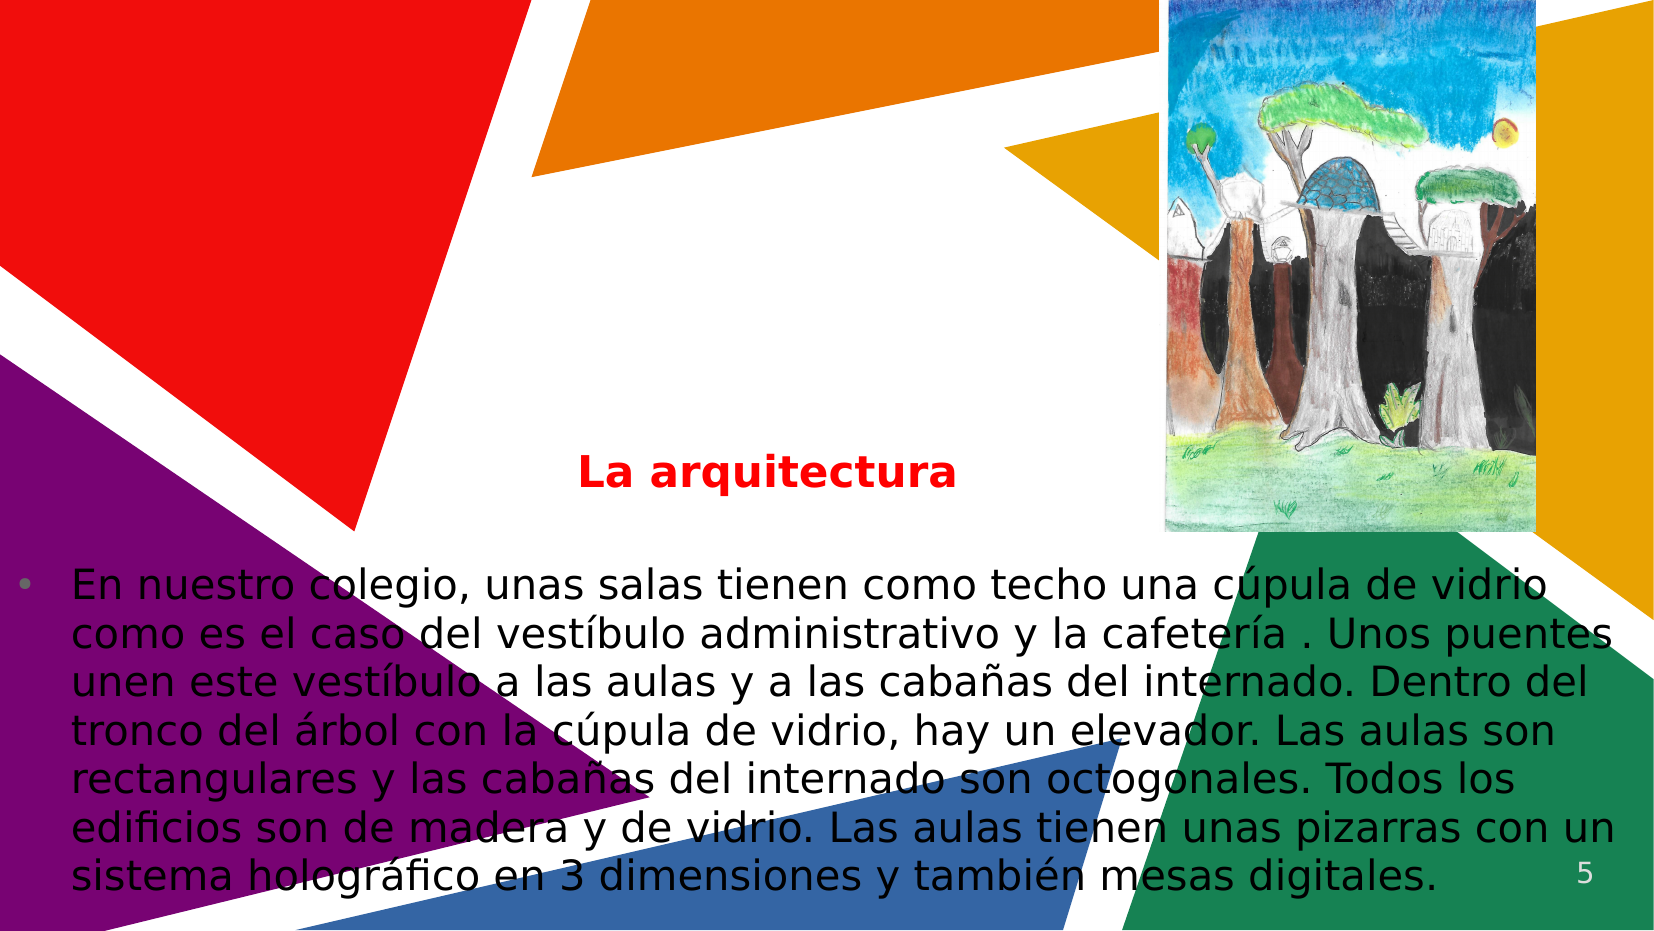

# La arquitectura
En nuestro colegio, unas salas tienen como techo una cúpula de vidrio como es el caso del vestíbulo administrativo y la cafetería . Unos puentes unen este vestíbulo a las aulas y a las cabañas del internado. Dentro del tronco del árbol con la cúpula de vidrio, hay un elevador. Las aulas son rectangulares y las cabañas del internado son octogonales. Todos los edificios son de madera y de vidrio. Las aulas tienen unas pizarras con un sistema holográfico en 3 dimensiones y también mesas digitales.
5